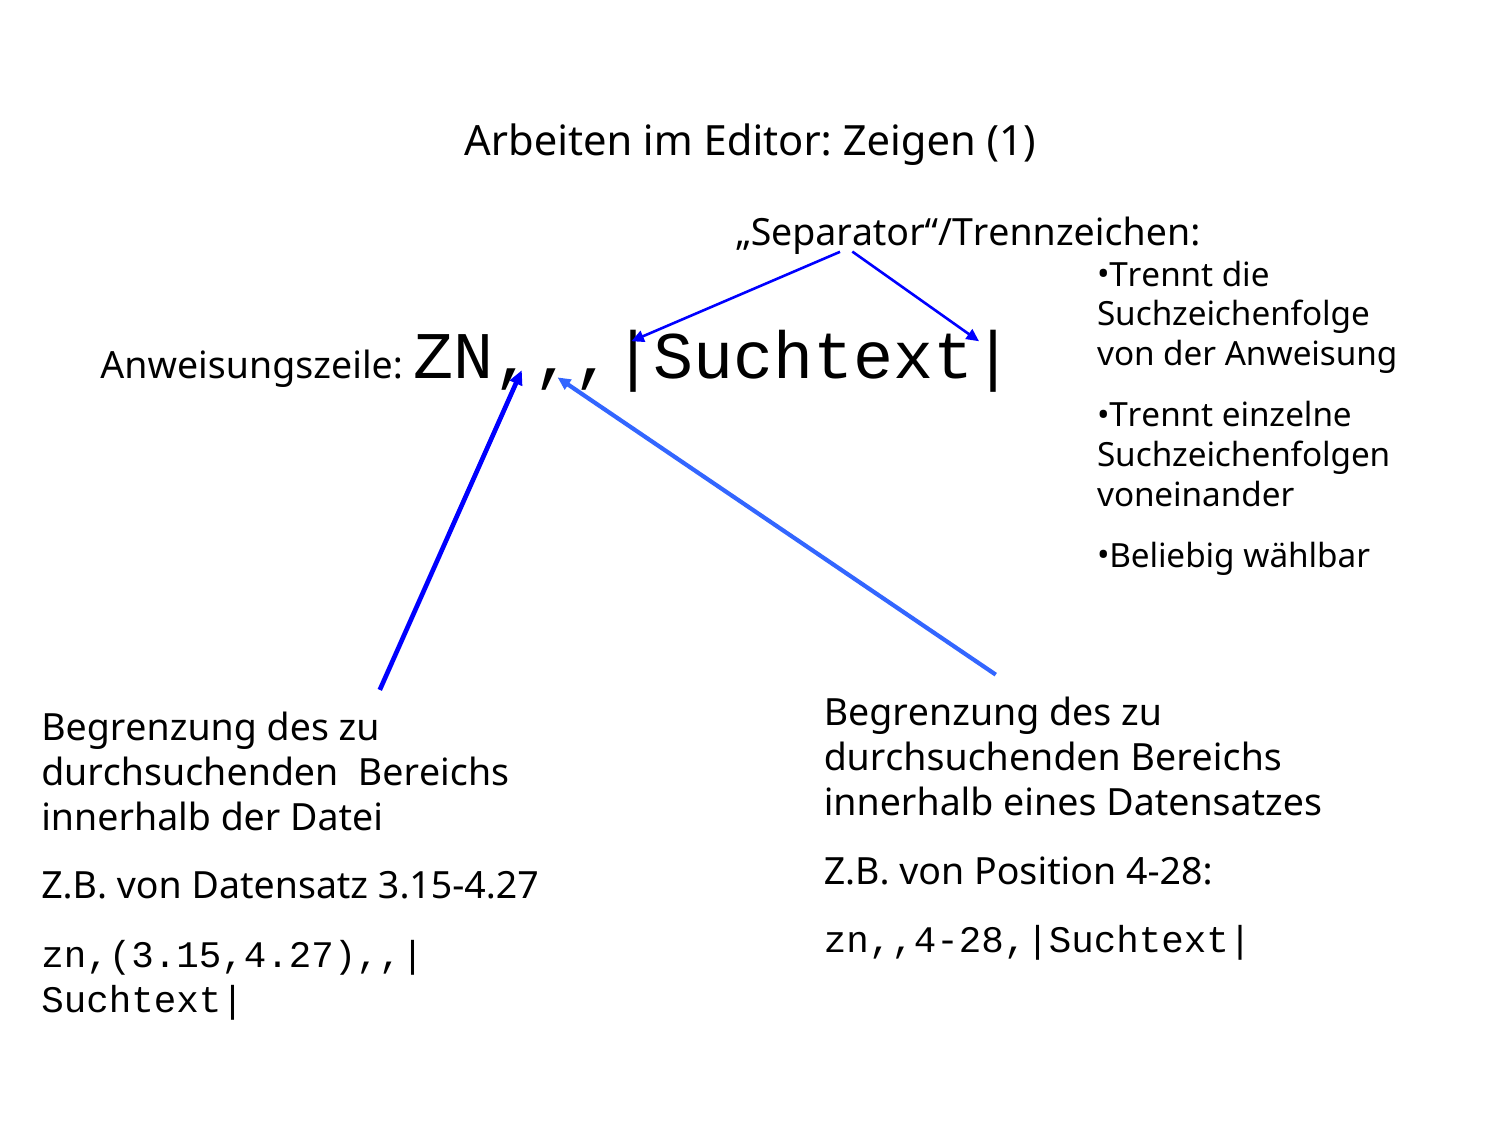

Arbeiten im Editor: Zeigen (1)
„Separator“/Trennzeichen:
Trennt die Suchzeichenfolge von der Anweisung
Trennt einzelne Suchzeichenfolgen voneinander
Beliebig wählbar
Anweisungszeile: ZN,,,|Suchtext|
Begrenzung des zu durchsuchenden Bereichs innerhalb eines Datensatzes
Z.B. von Position 4-28:
zn,,4-28,|Suchtext|
Begrenzung des zu durchsuchenden Bereichs innerhalb der Datei
Z.B. von Datensatz 3.15-4.27
zn,(3.15,4.27),,|Suchtext|